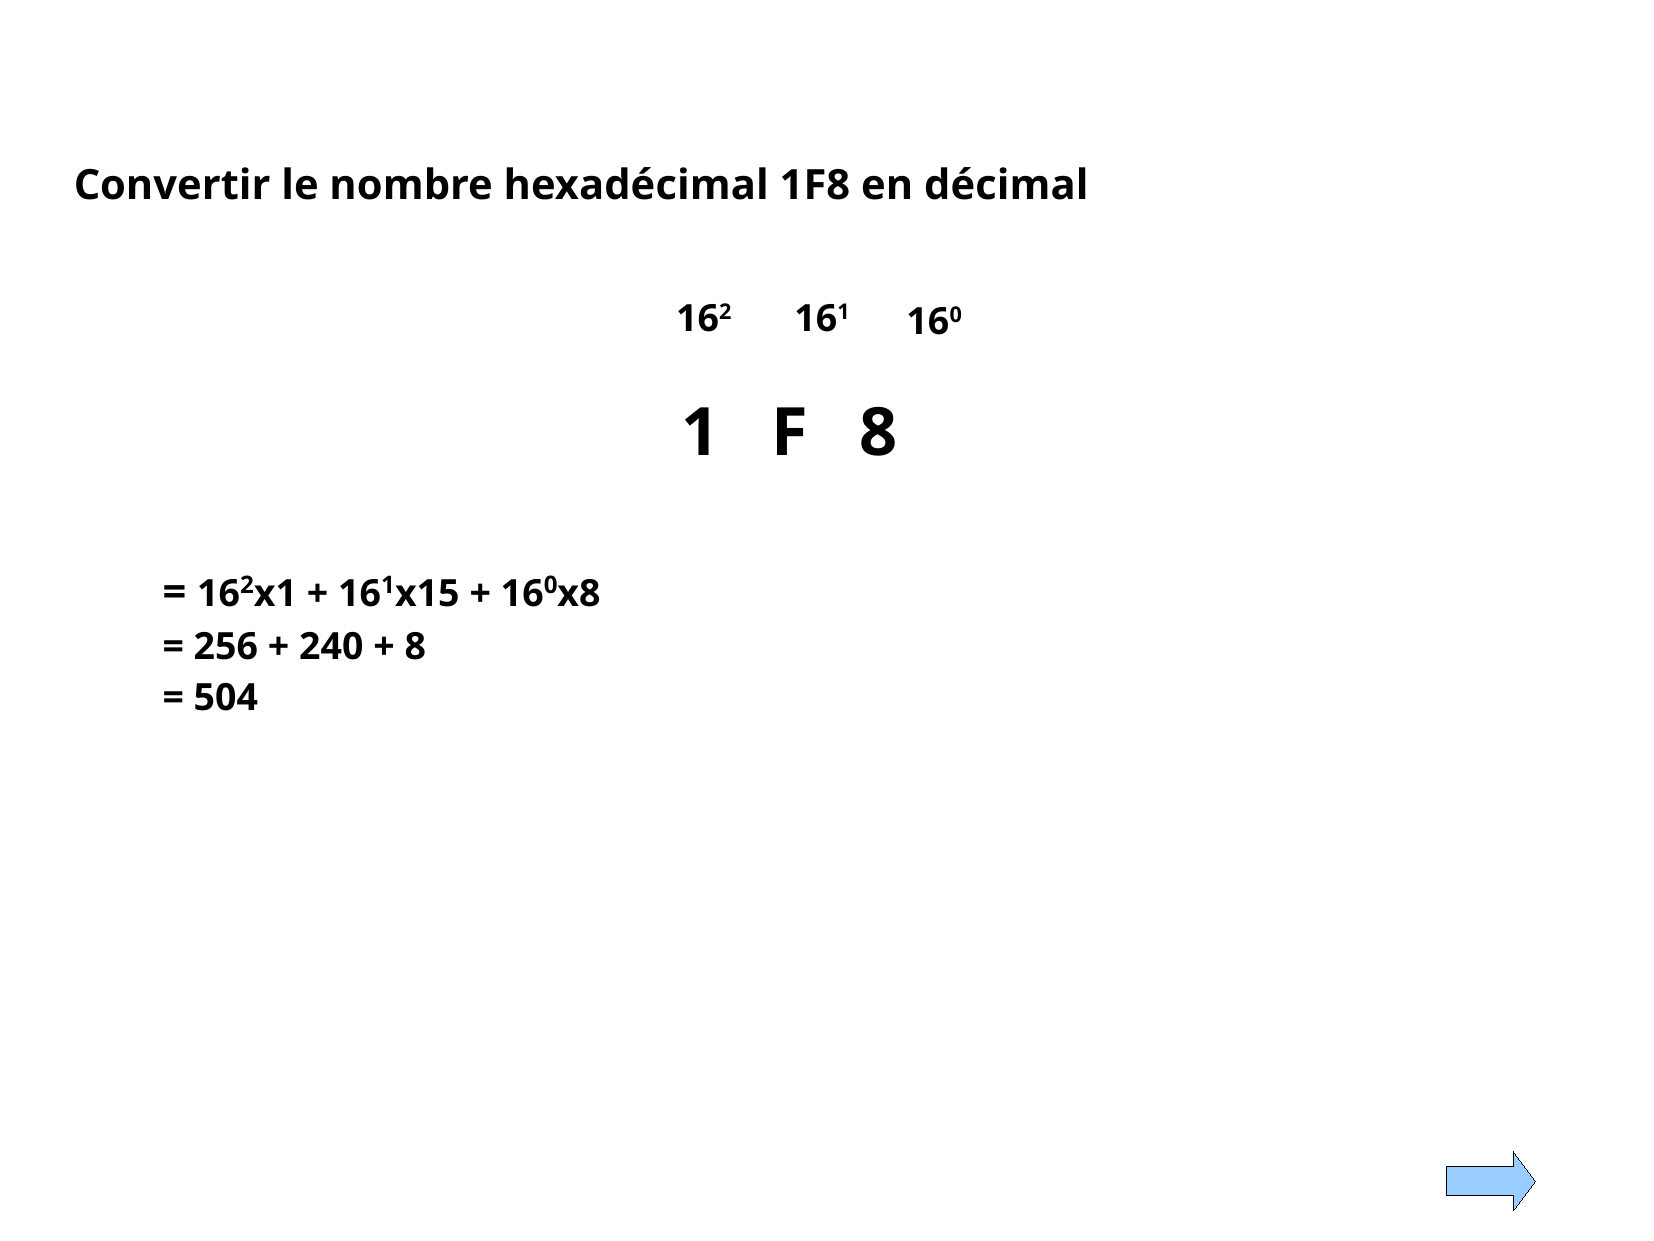

Convertir le nombre hexadécimal 1F8 en décimal
162
161
160
 1 F 8
= 162x1 + 161x15 + 160x8
= 256 + 240 + 8
= 504